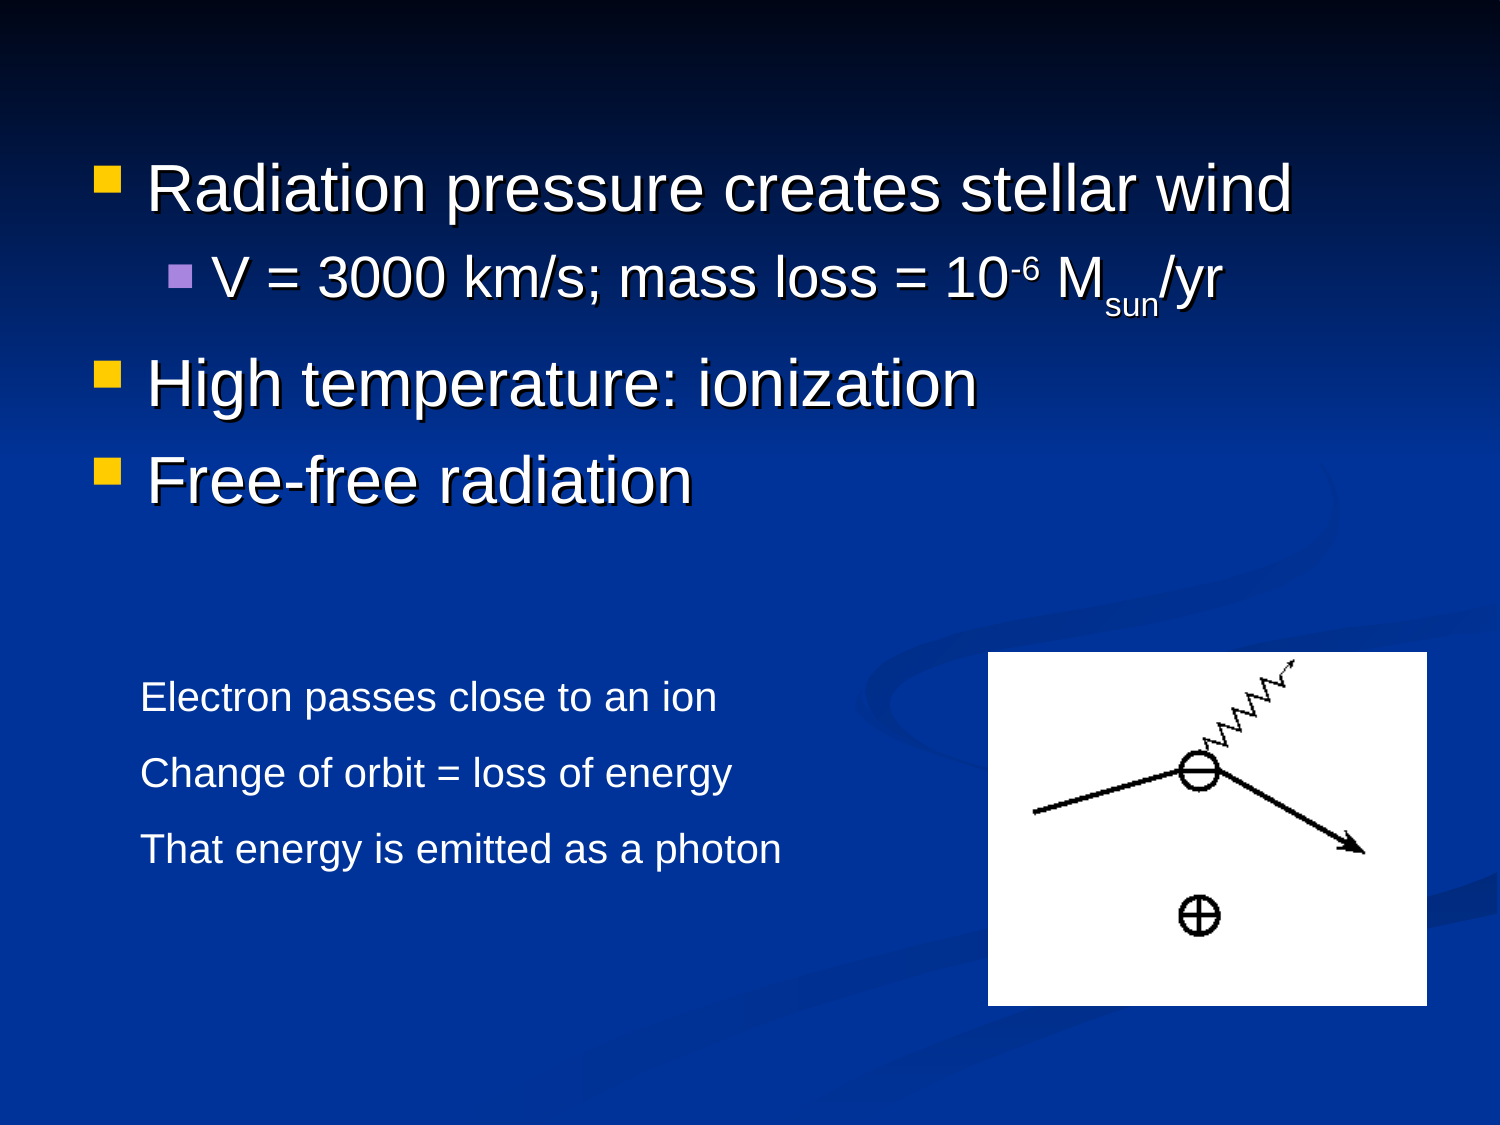

# Radiation pressure creates stellar wind
V = 3000 km/s; mass loss = 10-6 Msun/yr
High temperature: ionization
Free-free radiation
Electron passes close to an ion
Change of orbit = loss of energy
That energy is emitted as a photon